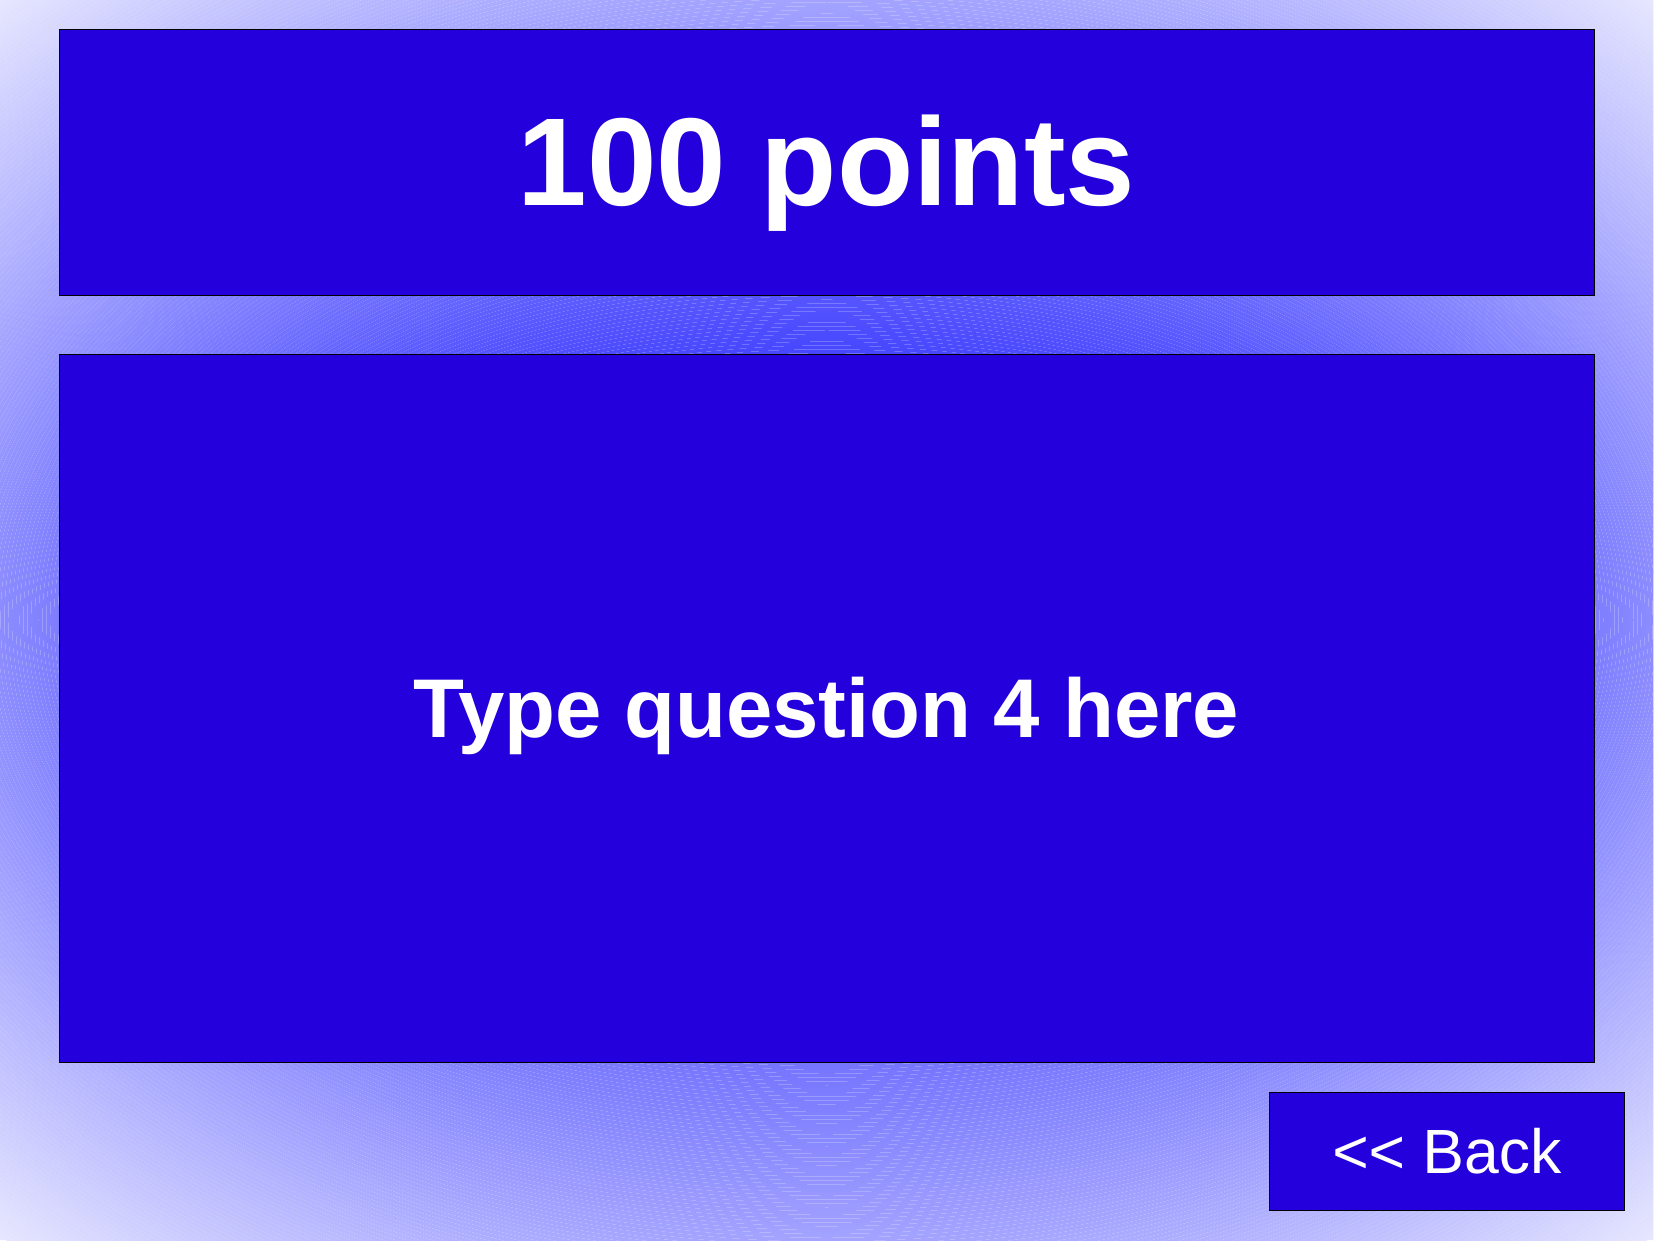

100 points
Type question 4 here
<< Back